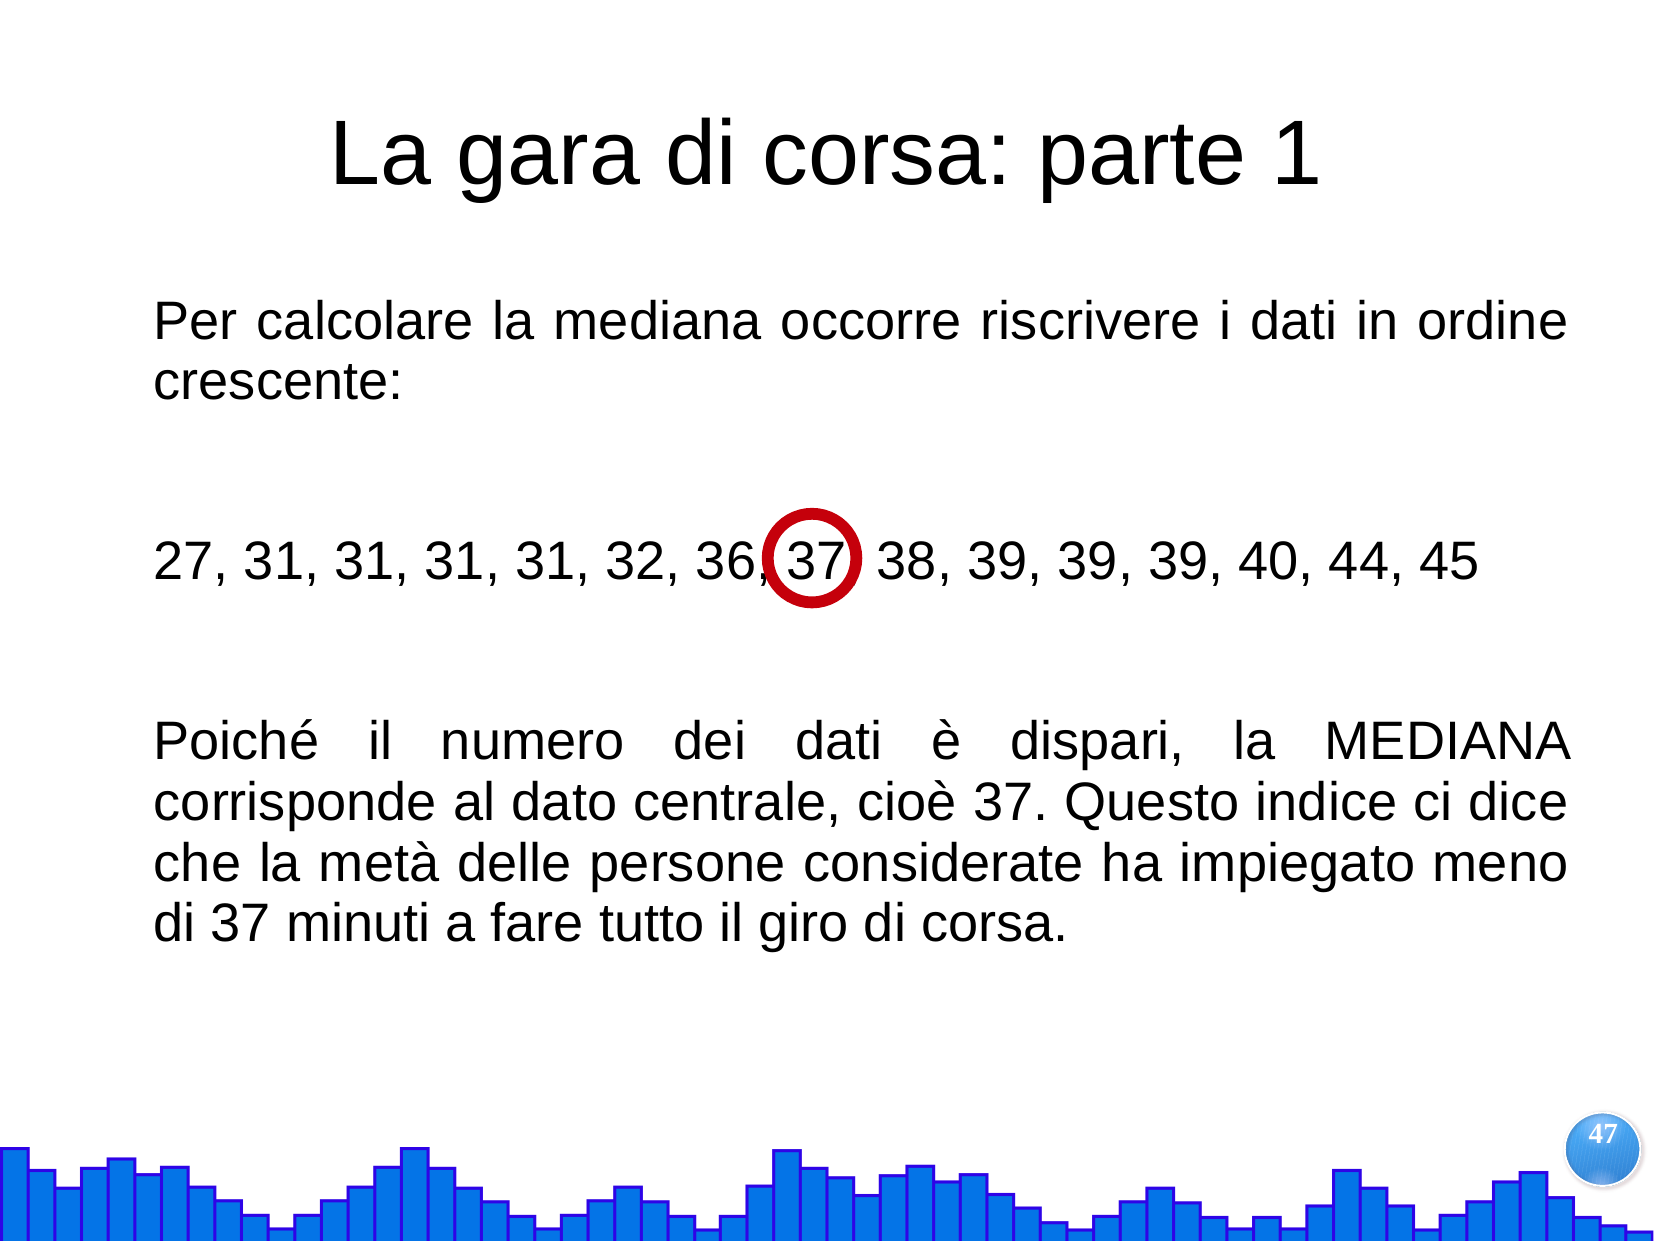

# La gara di corsa: parte 1
Per calcolare la mediana occorre riscrivere i dati in ordine crescente:
27, 31, 31, 31, 31, 32, 36, 37, 38, 39, 39, 39, 40, 44, 45
Poiché il numero dei dati è dispari, la MEDIANA corrisponde al dato centrale, cioè 37. Questo indice ci dice che la metà delle persone considerate ha impiegato meno di 37 minuti a fare tutto il giro di corsa.
47